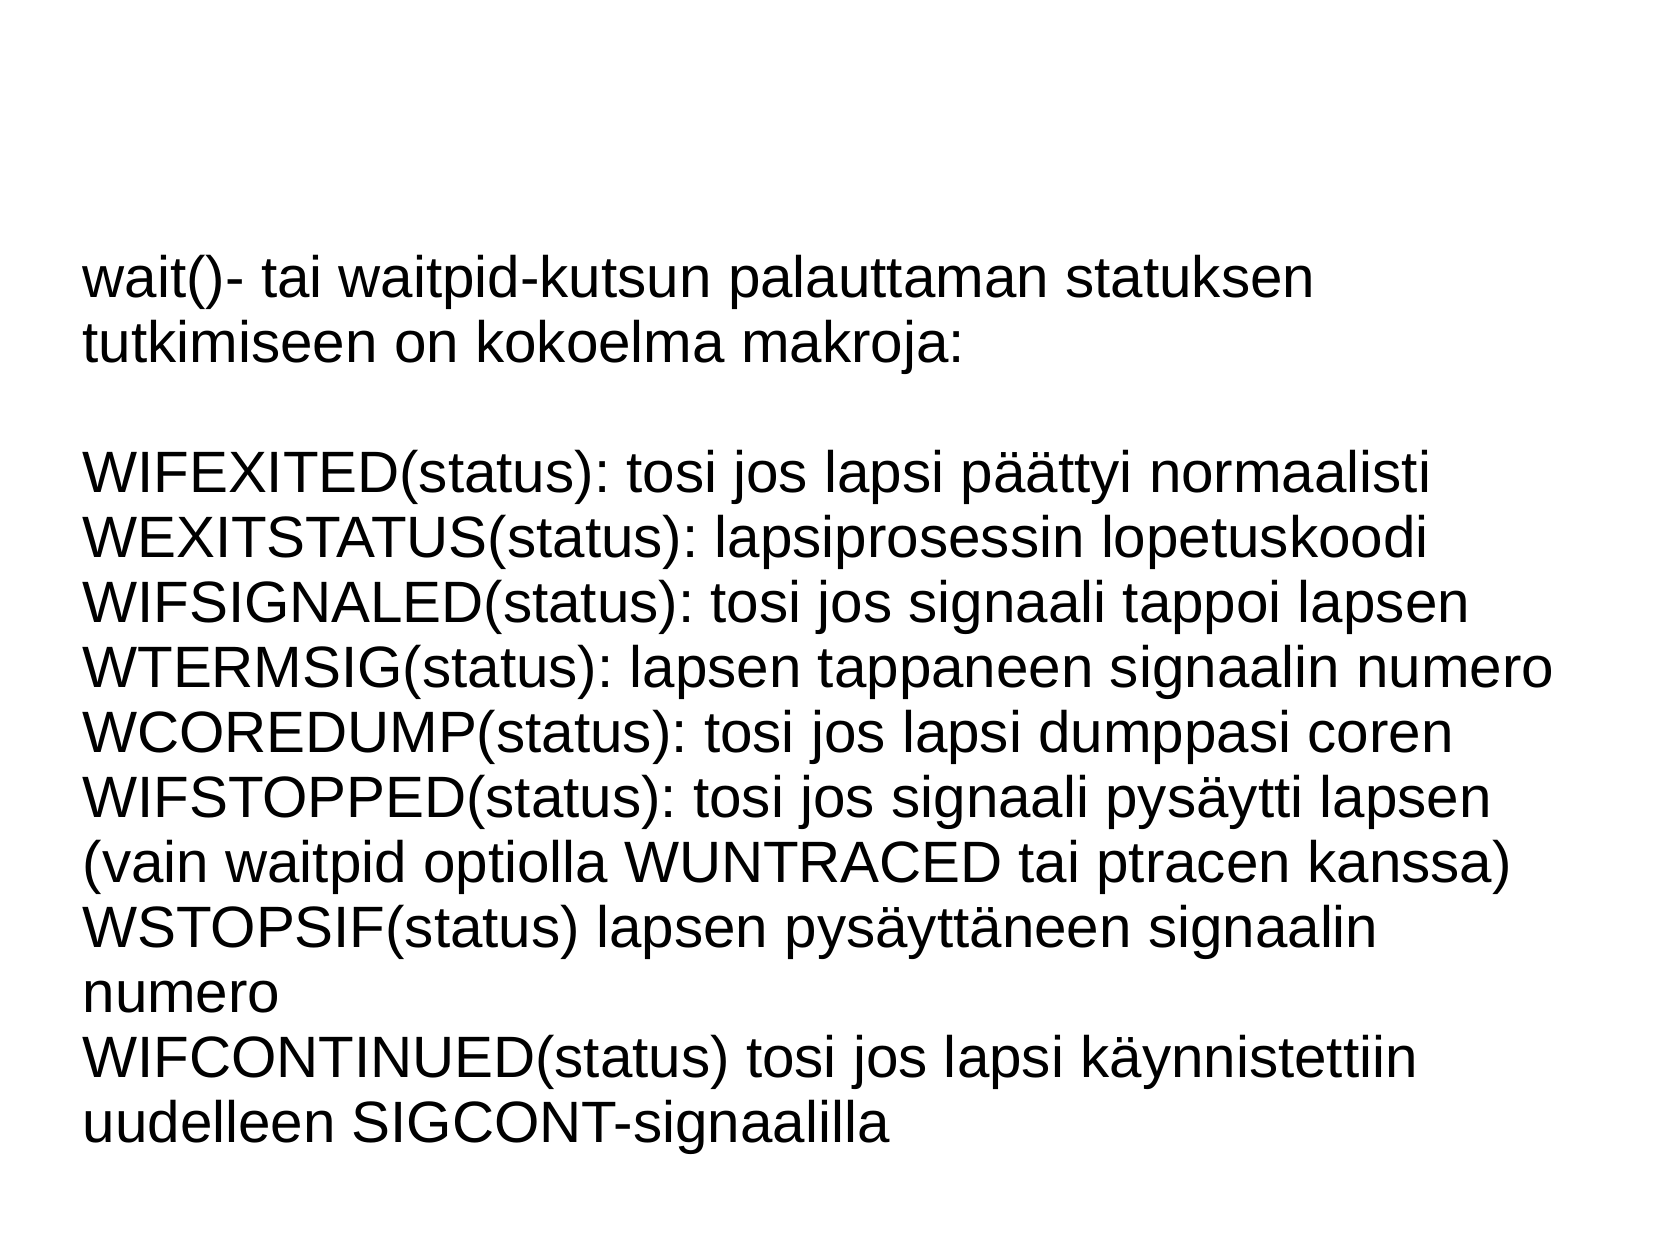

wait()- tai waitpid-kutsun palauttaman statuksen tutkimiseen on kokoelma makroja:
WIFEXITED(status): tosi jos lapsi päättyi normaalisti
WEXITSTATUS(status): lapsiprosessin lopetuskoodi
WIFSIGNALED(status): tosi jos signaali tappoi lapsen
WTERMSIG(status): lapsen tappaneen signaalin numero
WCOREDUMP(status): tosi jos lapsi dumppasi coren
WIFSTOPPED(status): tosi jos signaali pysäytti lapsen (vain waitpid optiolla WUNTRACED tai ptracen kanssa)
WSTOPSIF(status) lapsen pysäyttäneen signaalin numero
WIFCONTINUED(status) tosi jos lapsi käynnistettiin uudelleen SIGCONT-signaalilla